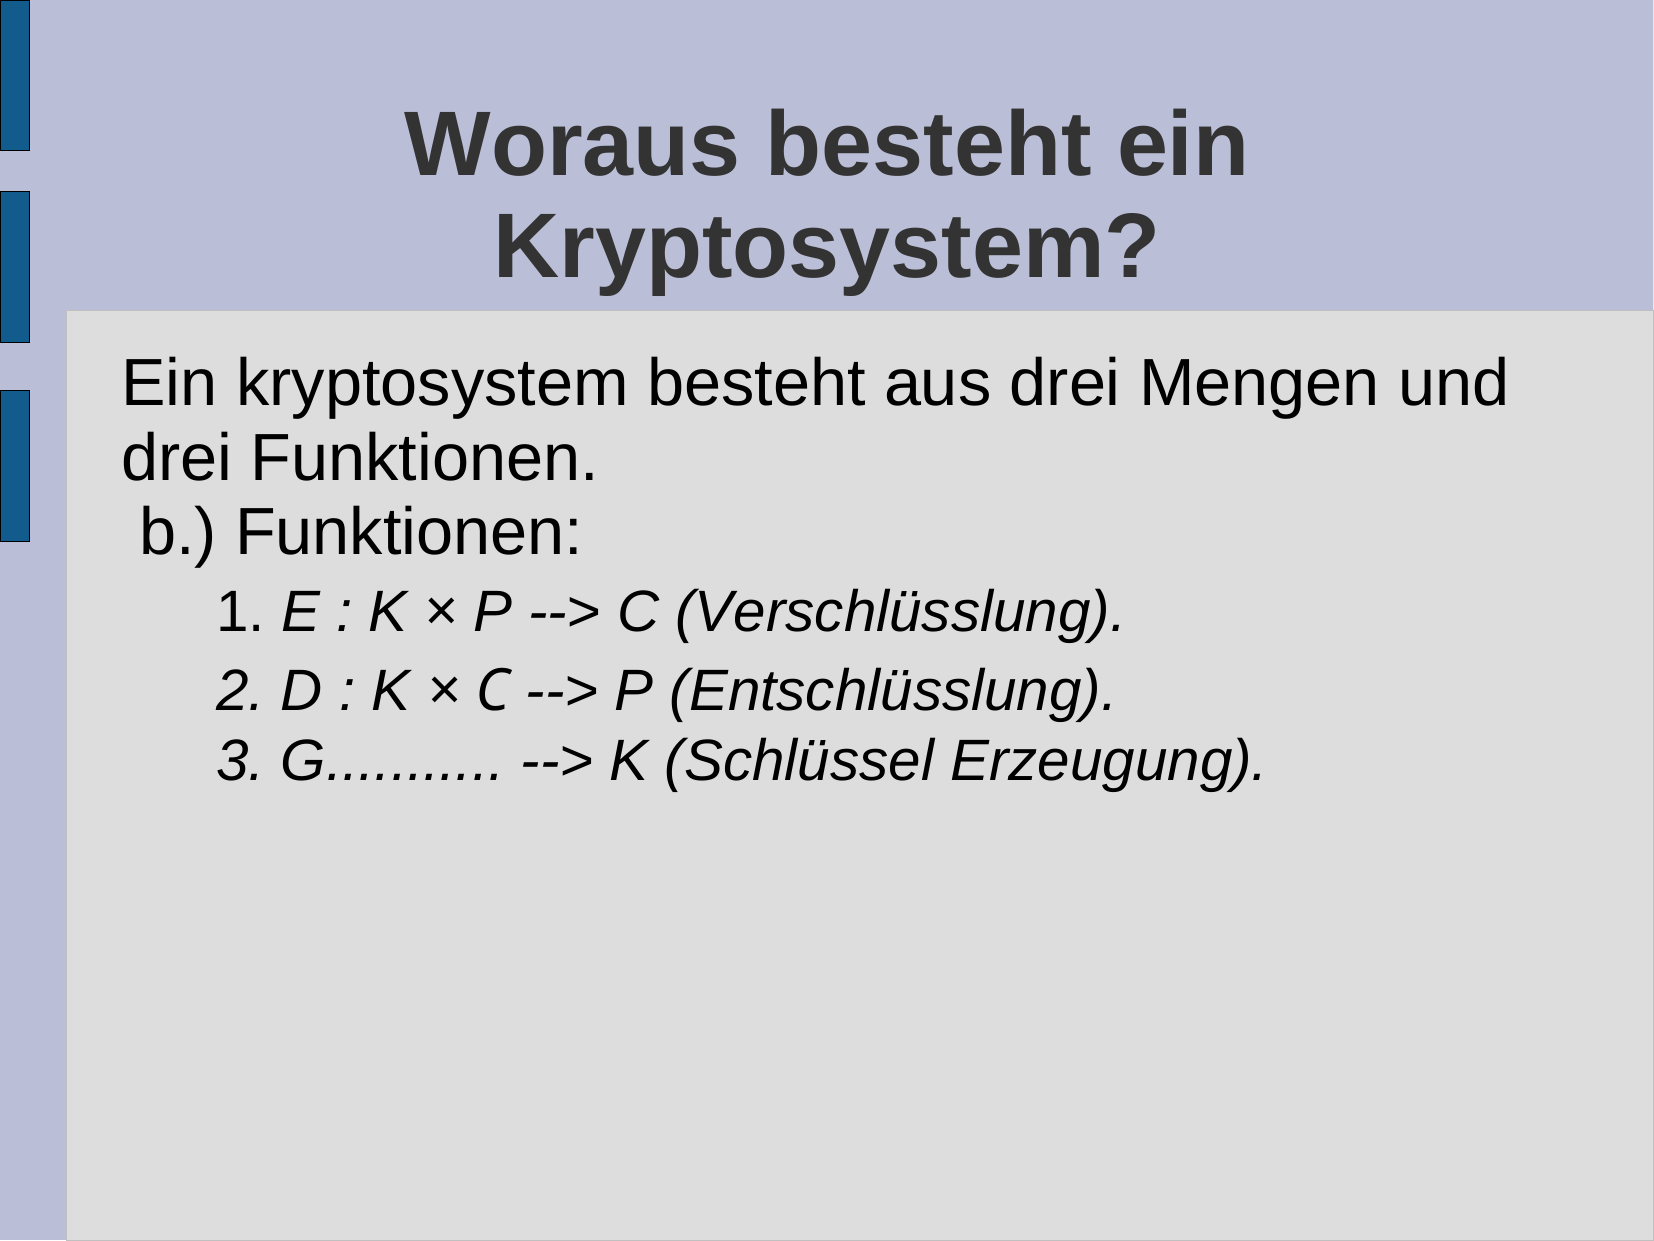

# Woraus besteht ein Kryptosystem?
Ein kryptosystem besteht aus drei Mengen und drei Funktionen.
b.) Funktionen:
1. E : K × P --> C (Verschlüsslung).
2. D : K × C --> P (Entschlüsslung).
3. G........... --> K (Schlüssel Erzeugung).